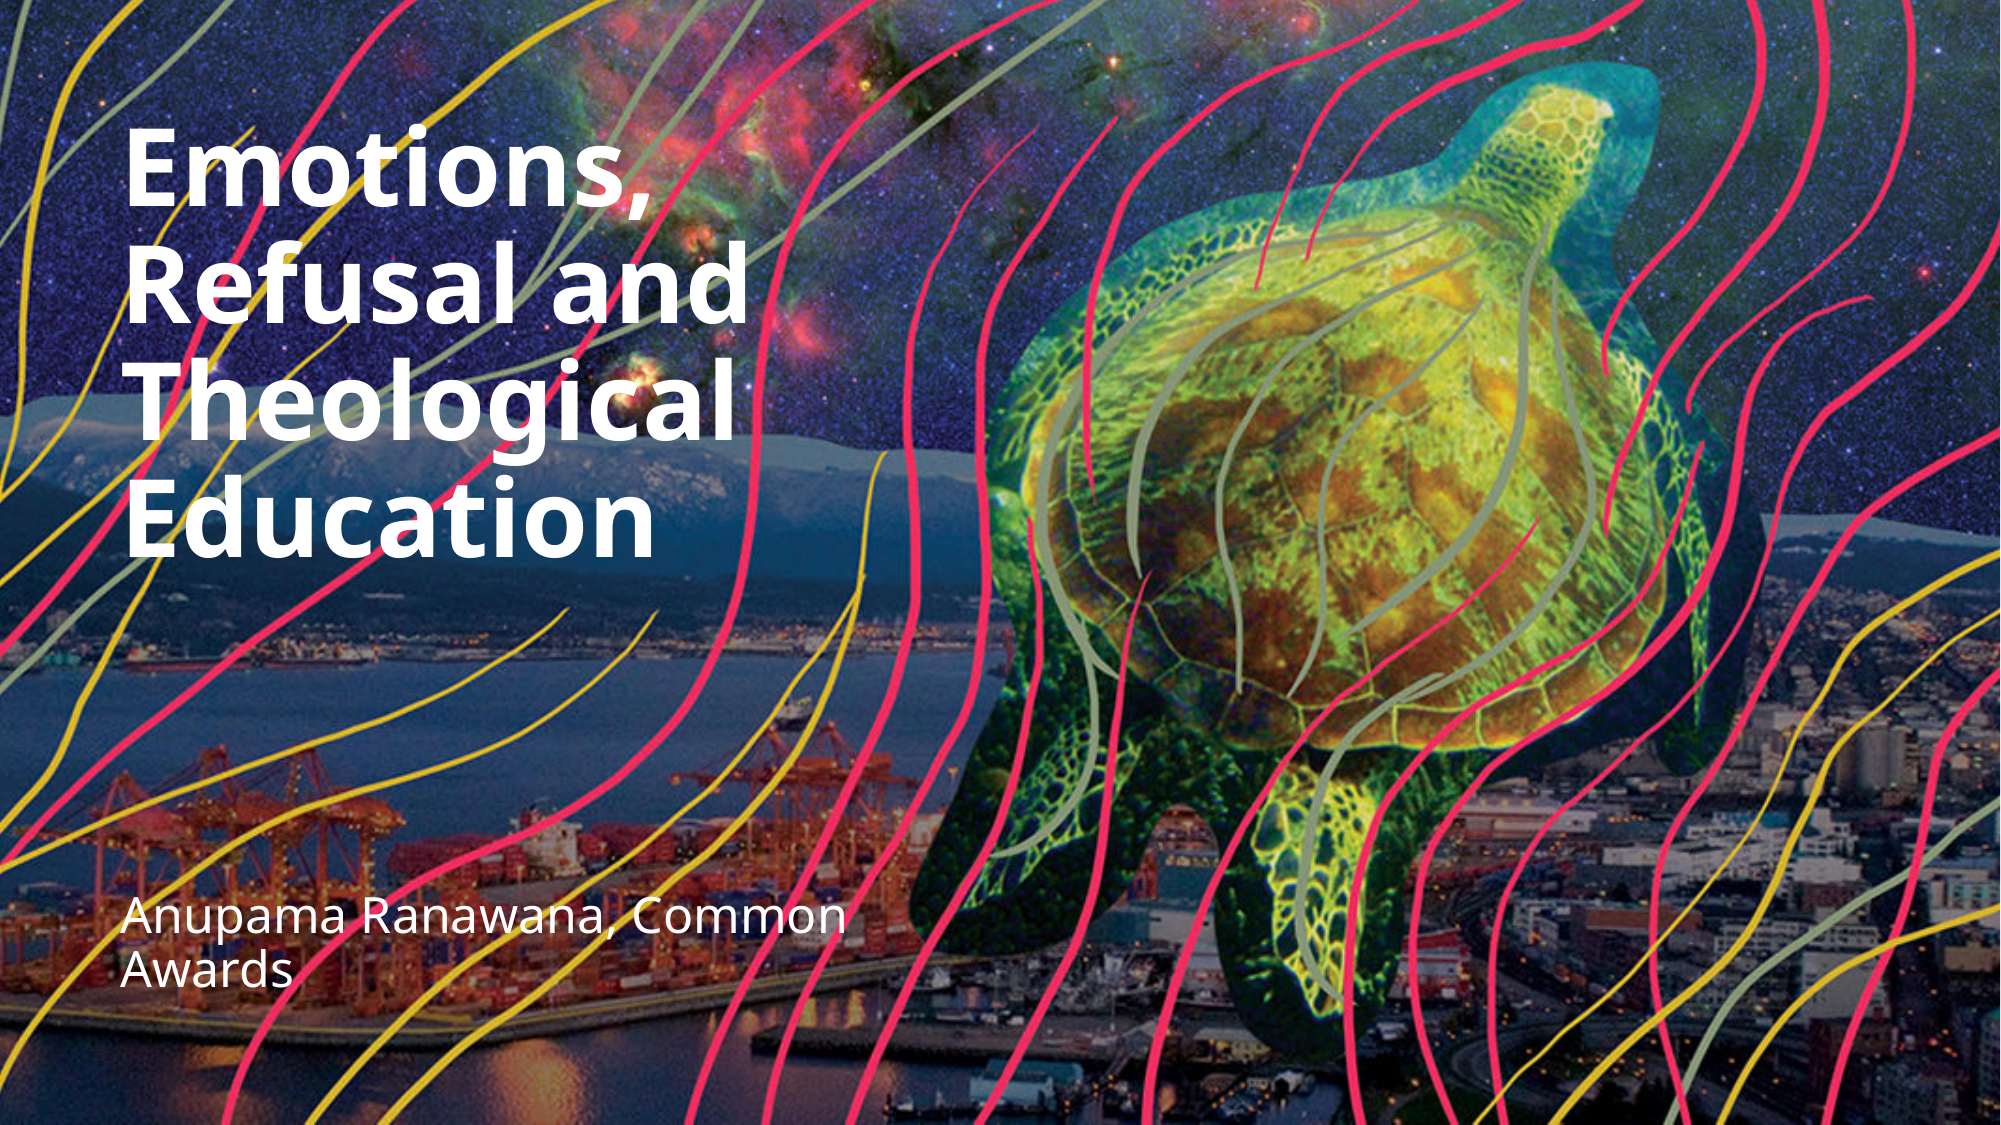

# Emotions, Refusal and Theological Education
Anupama Ranawana, Common Awards